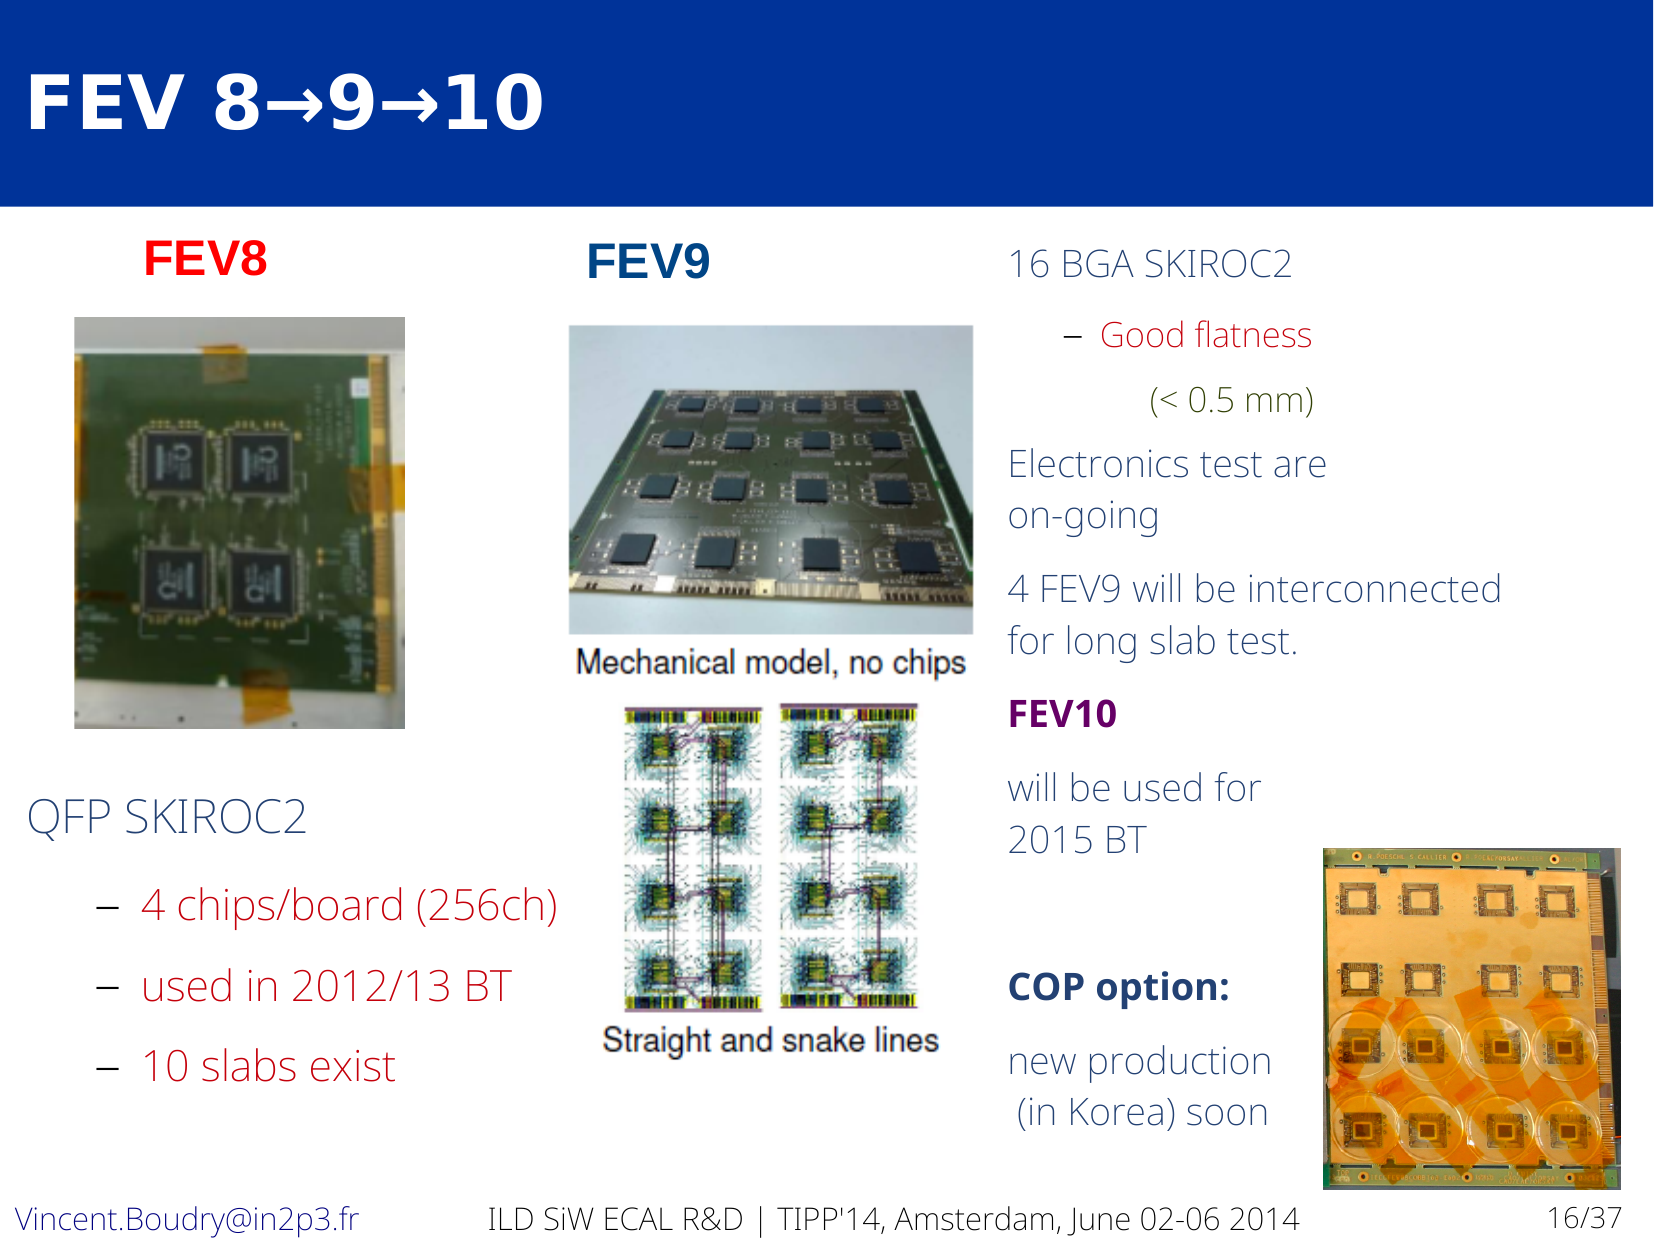

# FEV 8→9→10
FEV8
FEV9
16 BGA SKIROC2
Good flatness
(< 0.5 mm)
Electronics test are
on-going
4 FEV9 will be interconnected for long slab test.
FEV10
will be used for
2015 BT
COP option:
new production
 (in Korea) soon
QFP SKIROC2
4 chips/board (256ch)
used in 2012/13 BT
10 slabs exist
ILD SiW ECAL R&D | TIPP'14, Amsterdam, June 02-06 2014
16